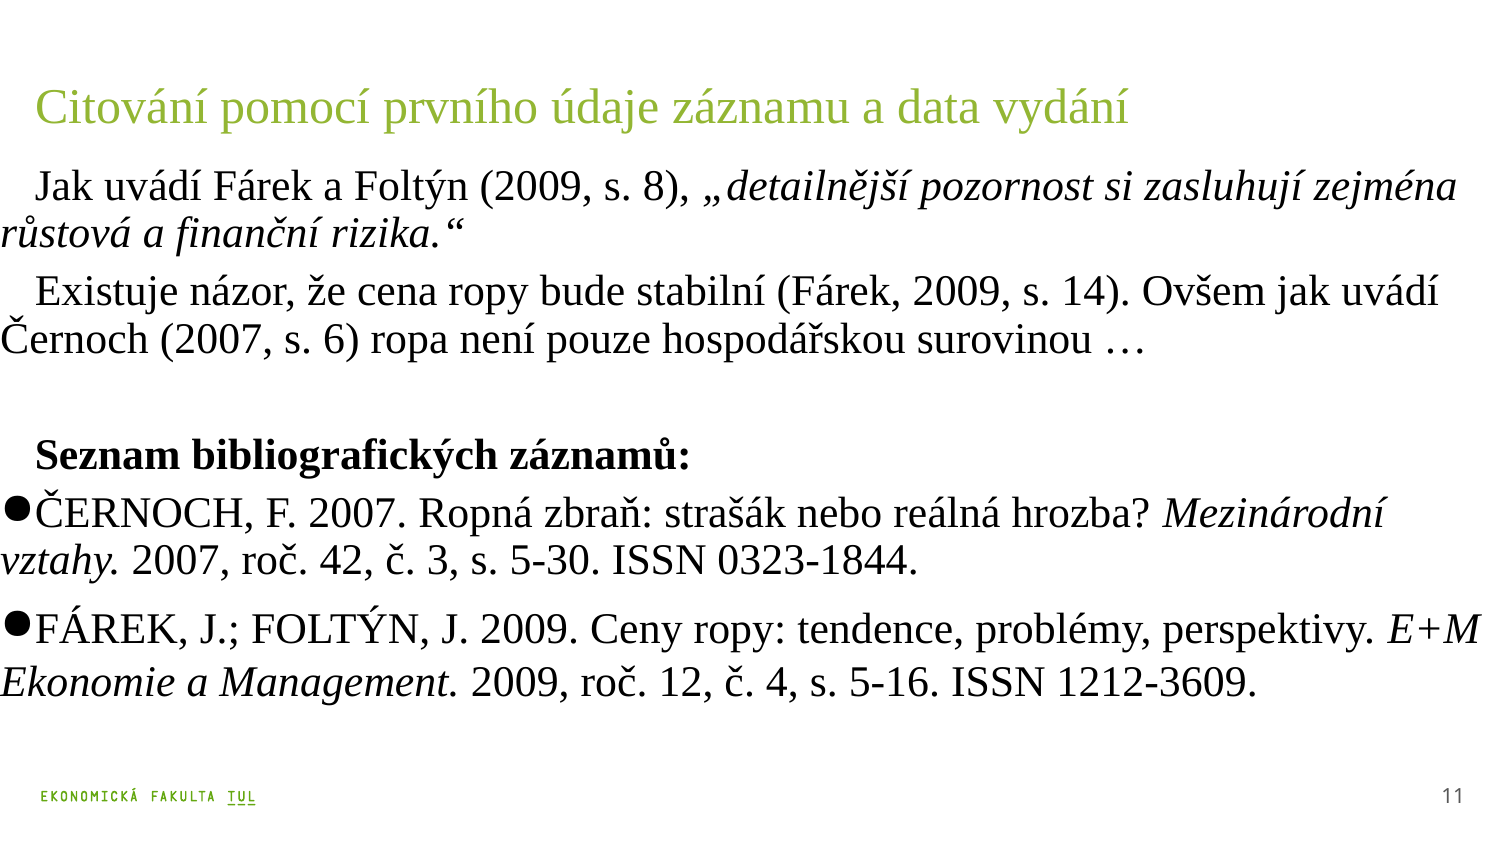

# Citování pomocí prvního údaje záznamu a data vydání
Jak uvádí Fárek a Foltýn (2009, s. 8), „detailnější pozornost si zasluhují zejména růstová a finanční rizika.“
Existuje názor, že cena ropy bude stabilní (Fárek, 2009, s. 14). Ovšem jak uvádí Černoch (2007, s. 6) ropa není pouze hospodářskou surovinou …
Seznam bibliografických záznamů:
ČERNOCH, F. 2007. Ropná zbraň: strašák nebo reálná hrozba? Mezinárodní vztahy. 2007, roč. 42, č. 3, s. 5-30. ISSN 0323-1844.
FÁREK, J.; FOLTÝN, J. 2009. Ceny ropy: tendence, problémy, perspektivy. E+M Ekonomie a Management. 2009, roč. 12, č. 4, s. 5-16. ISSN 1212-3609.
11